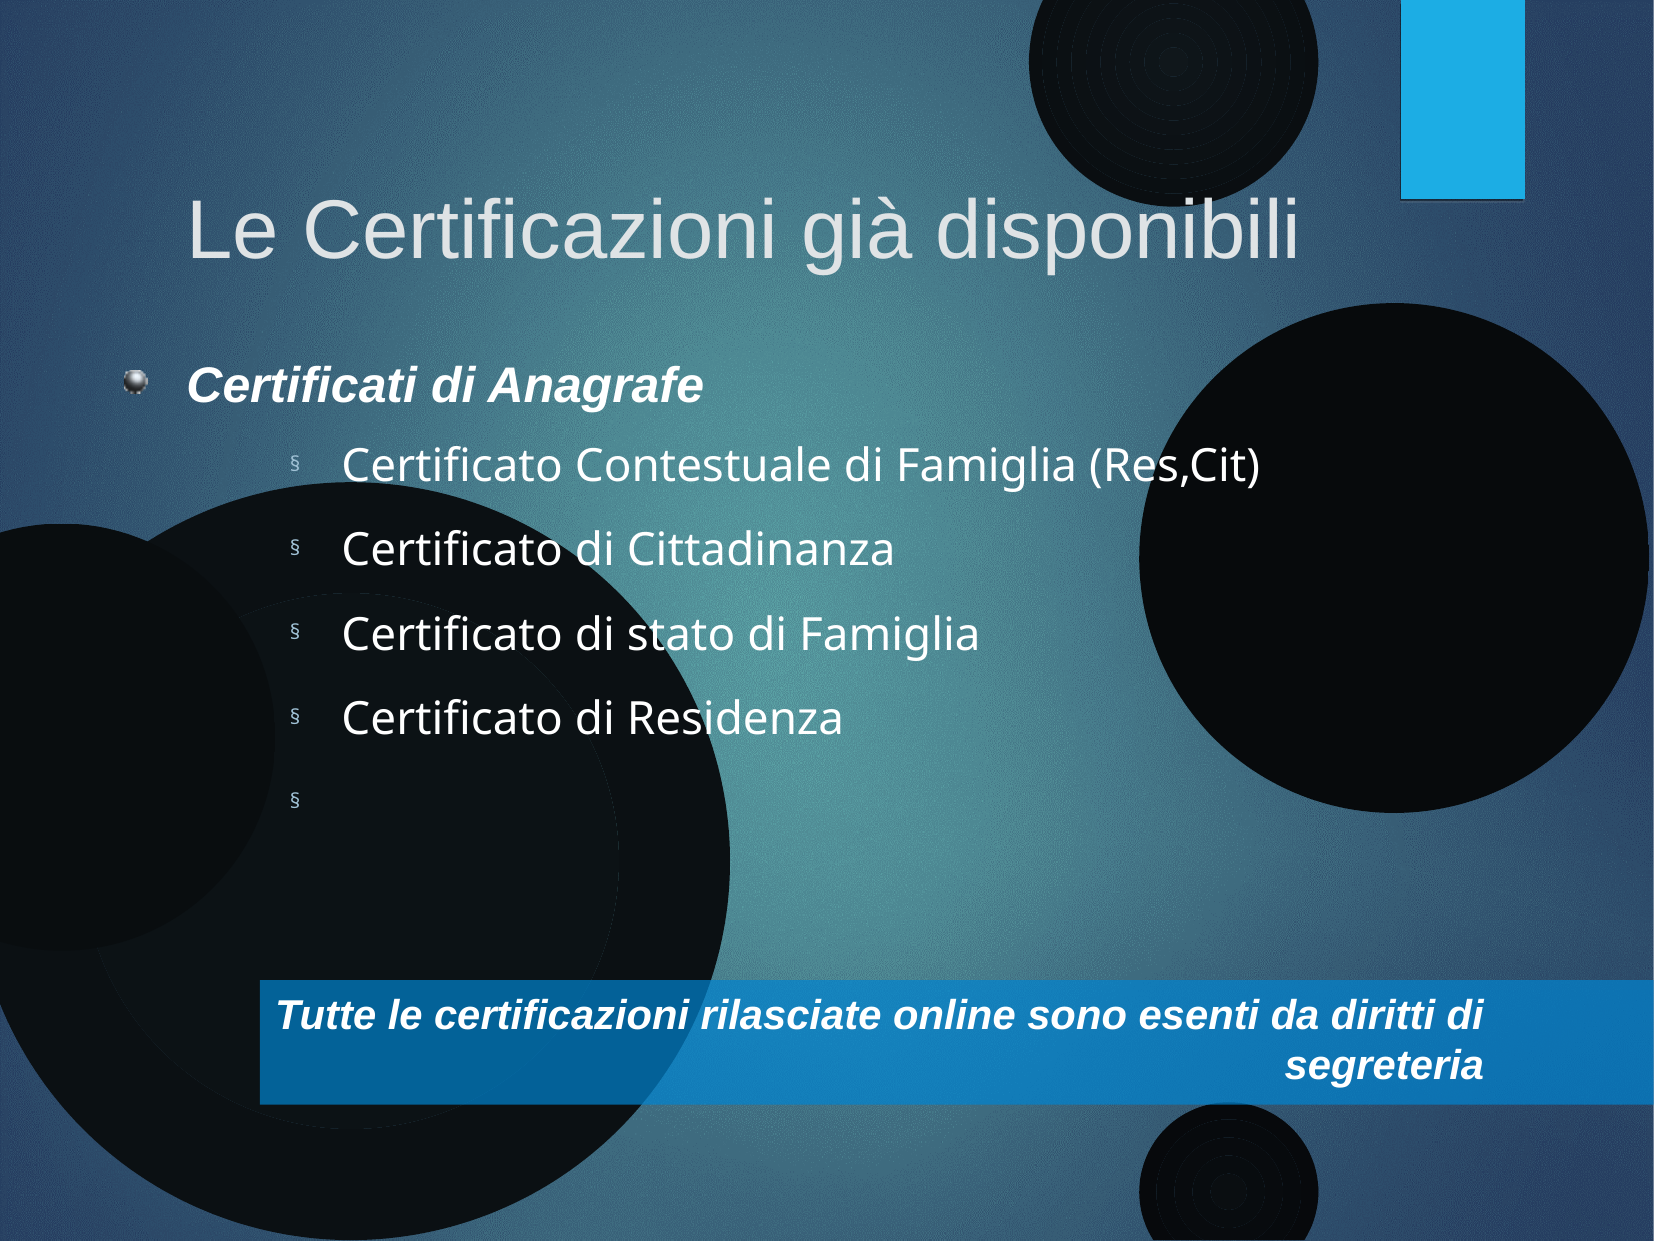

# Le Certificazioni già disponibili
Certificati di Anagrafe
Certificato Contestuale di Famiglia (Res,Cit)
Certificato di Cittadinanza
Certificato di stato di Famiglia
Certificato di Residenza
Tutte le certificazioni rilasciate online sono esenti da diritti di segreteria